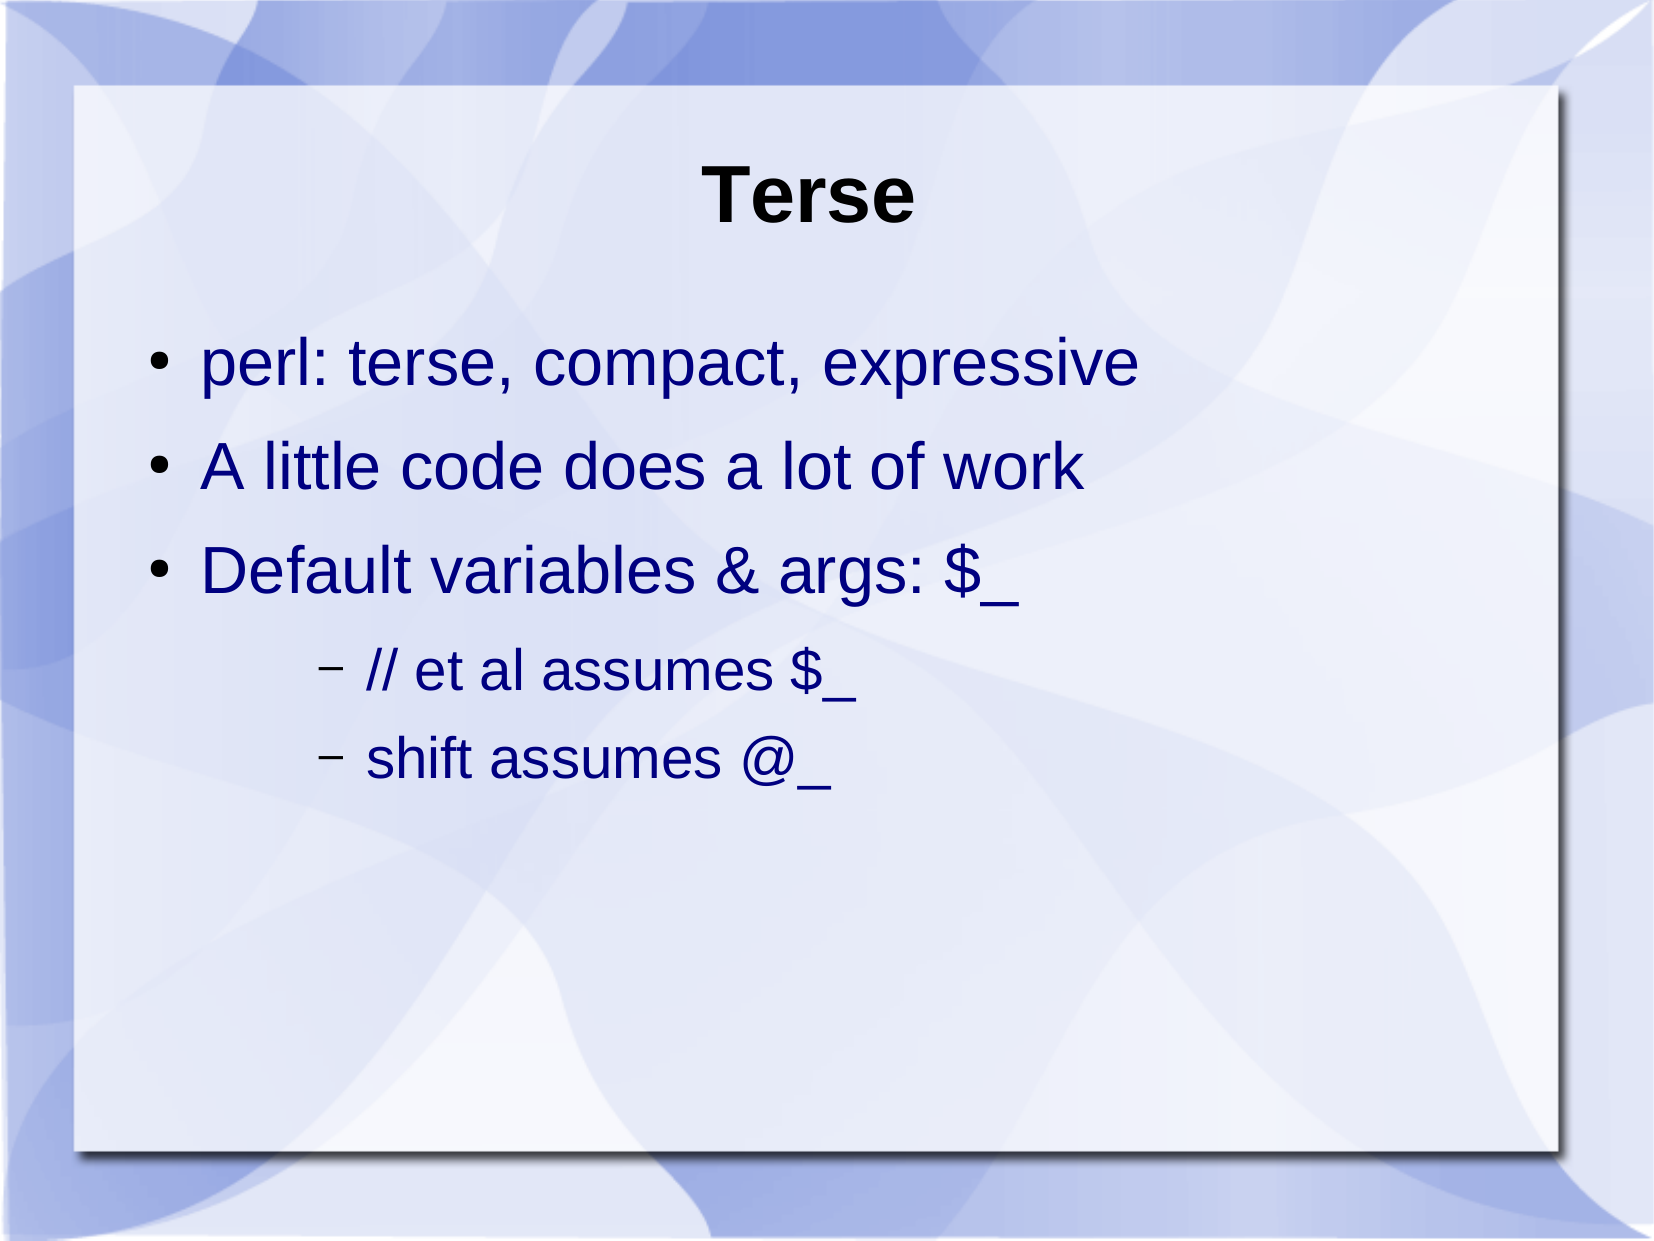

# Terse
perl: terse, compact, expressive
A little code does a lot of work
Default variables & args: $_
// et al assumes $_
shift assumes @_